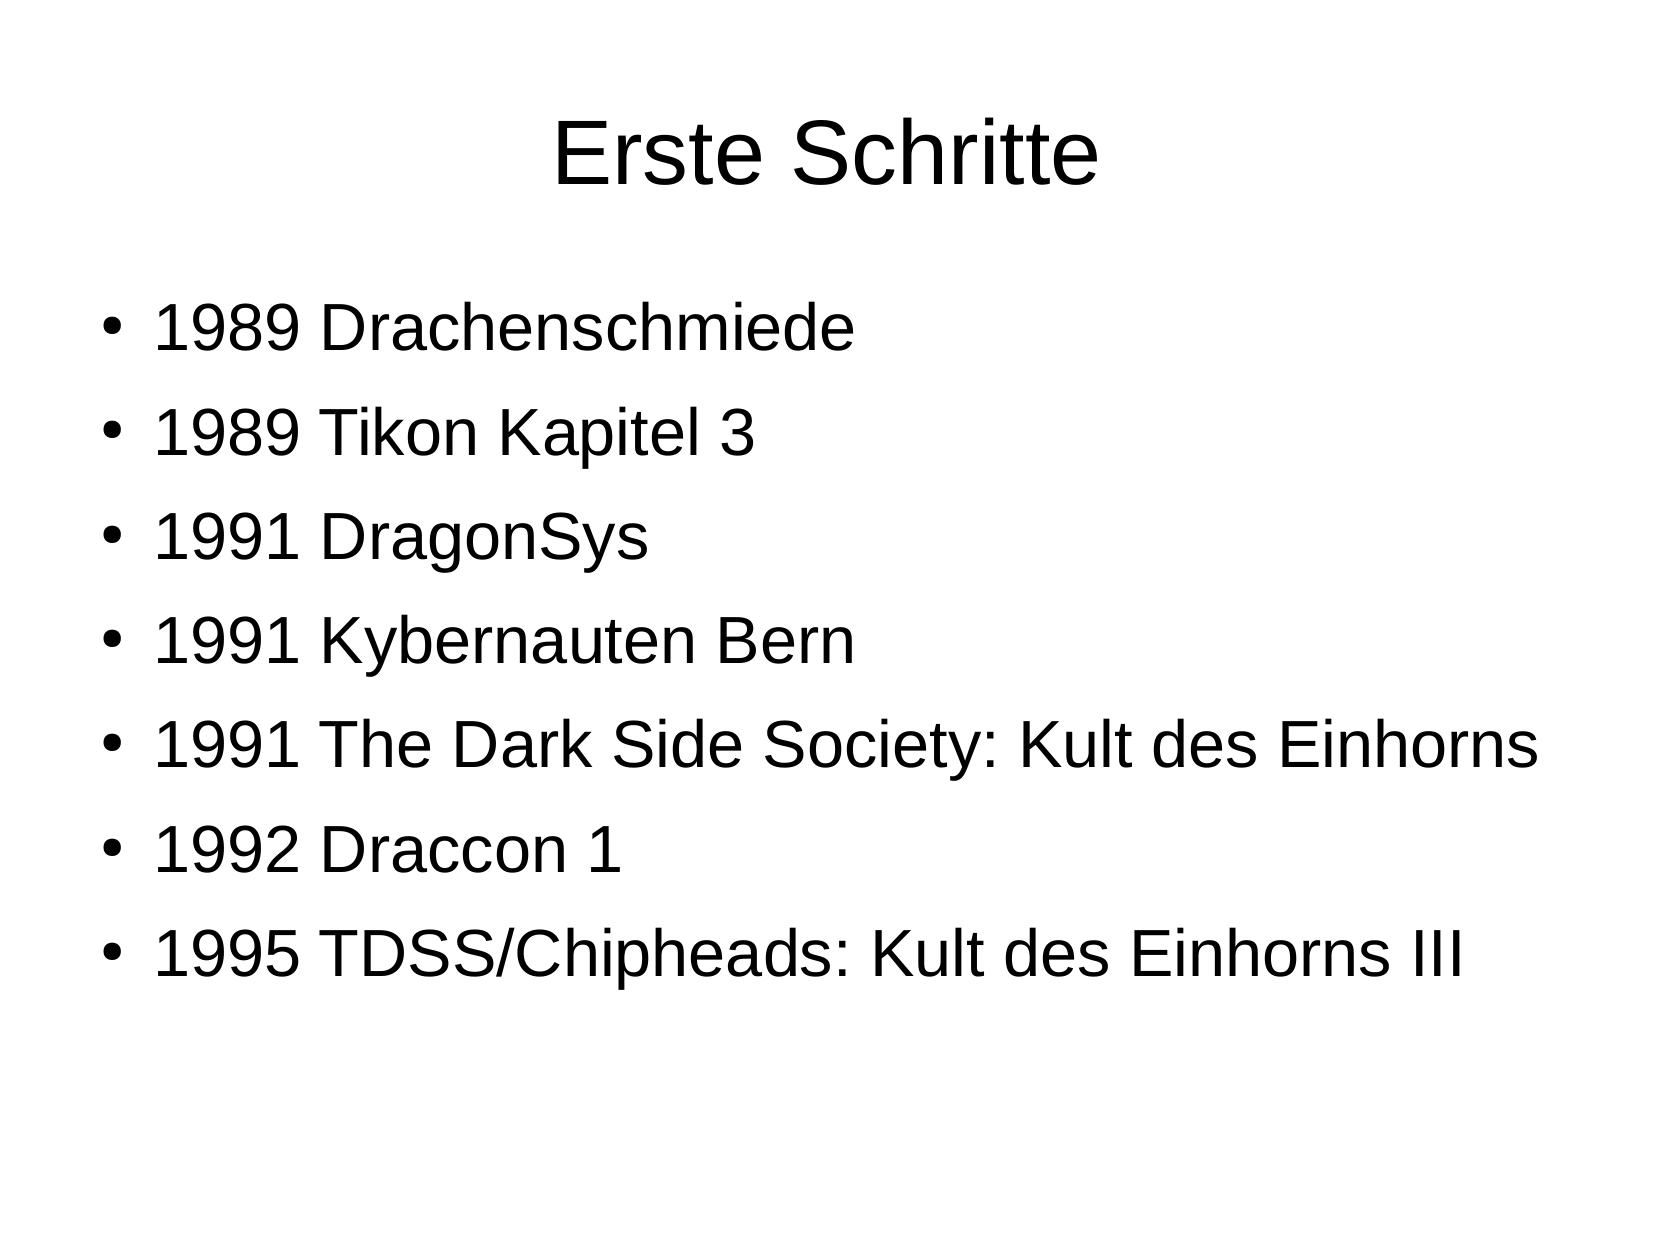

# Erste Schritte
1989 Drachenschmiede
1989 Tikon Kapitel 3
1991 DragonSys
1991 Kybernauten Bern
1991 The Dark Side Society: Kult des Einhorns
1992 Draccon 1
1995 TDSS/Chipheads: Kult des Einhorns III